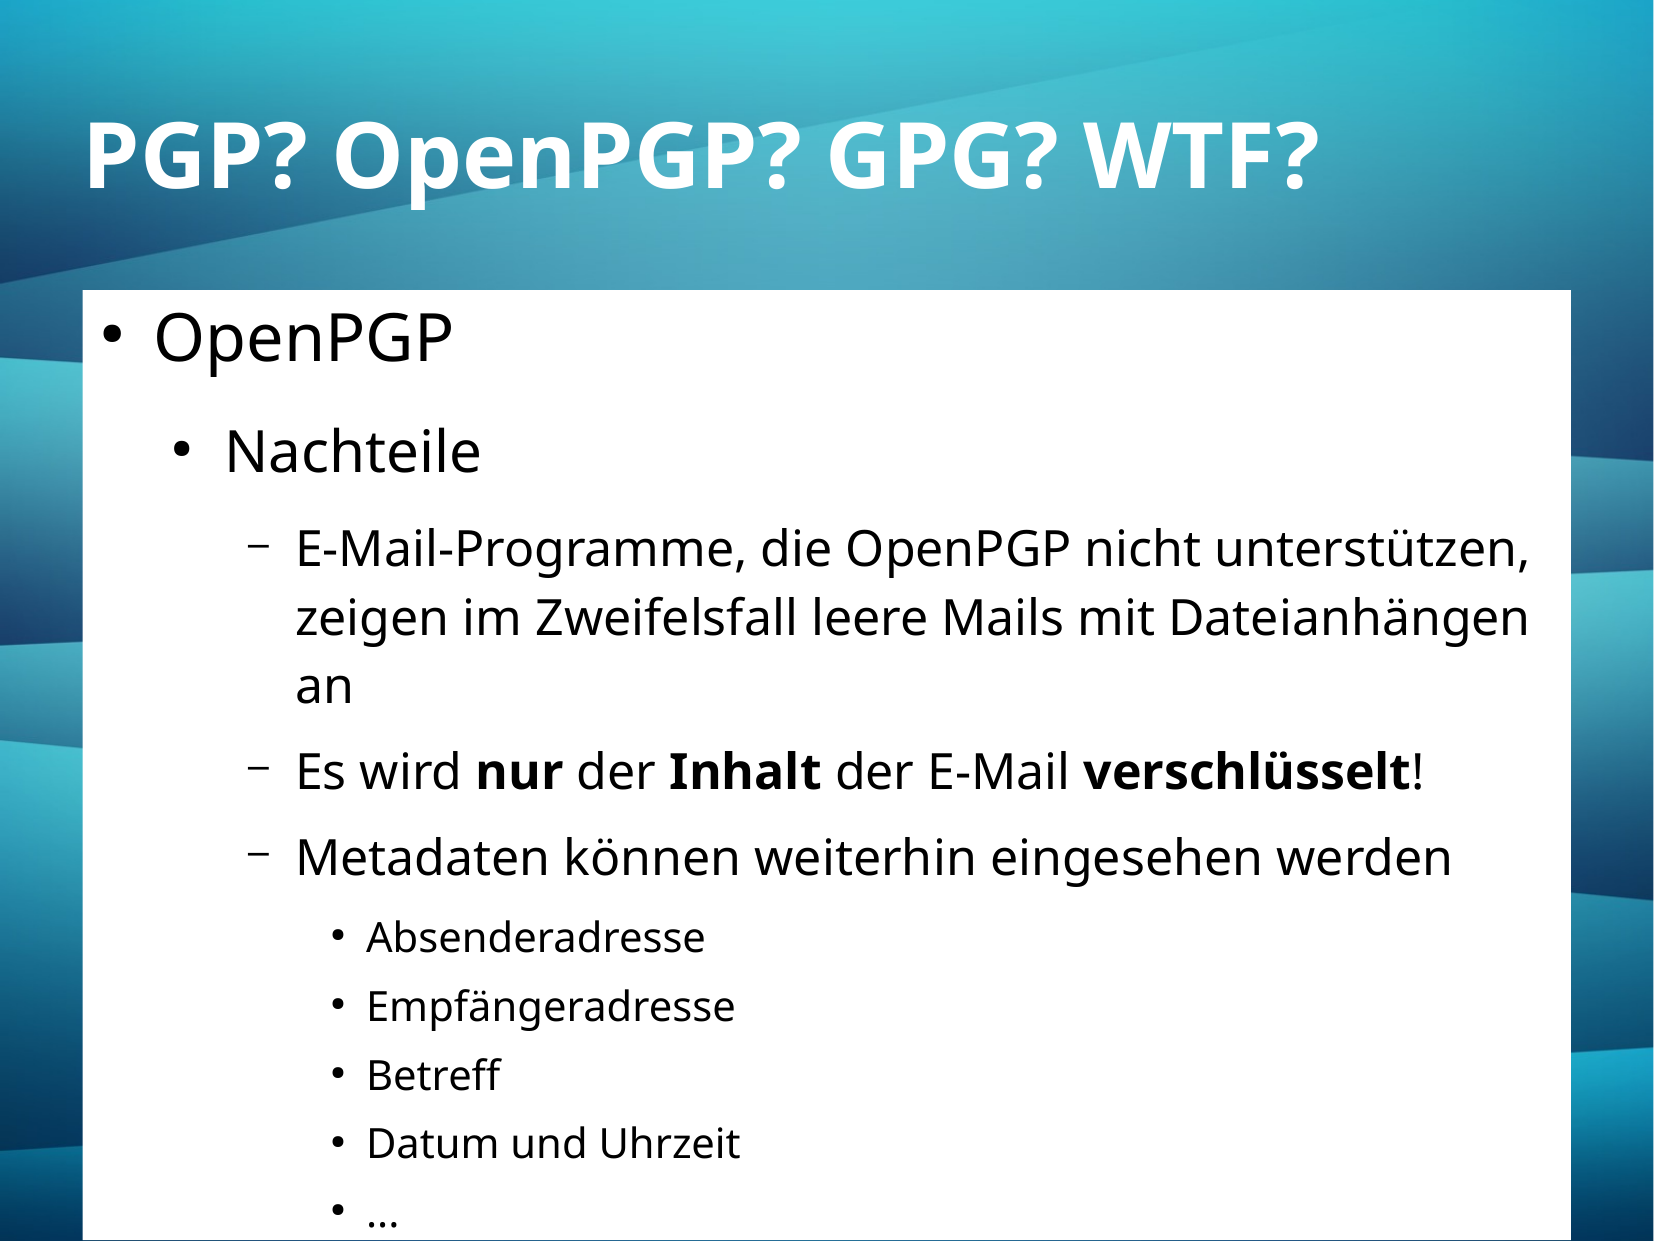

# PGP? OpenPGP? GPG? WTF?
OpenPGP
Nachteile
E-Mail-Programme, die OpenPGP nicht unterstützen, zeigen im Zweifelsfall leere Mails mit Dateianhängen an
Es wird nur der Inhalt der E-Mail verschlüsselt!
Metadaten können weiterhin eingesehen werden
Absenderadresse
Empfängeradresse
Betreff
Datum und Uhrzeit
...
23.11.2013
CryptoParty, Kollnau
25